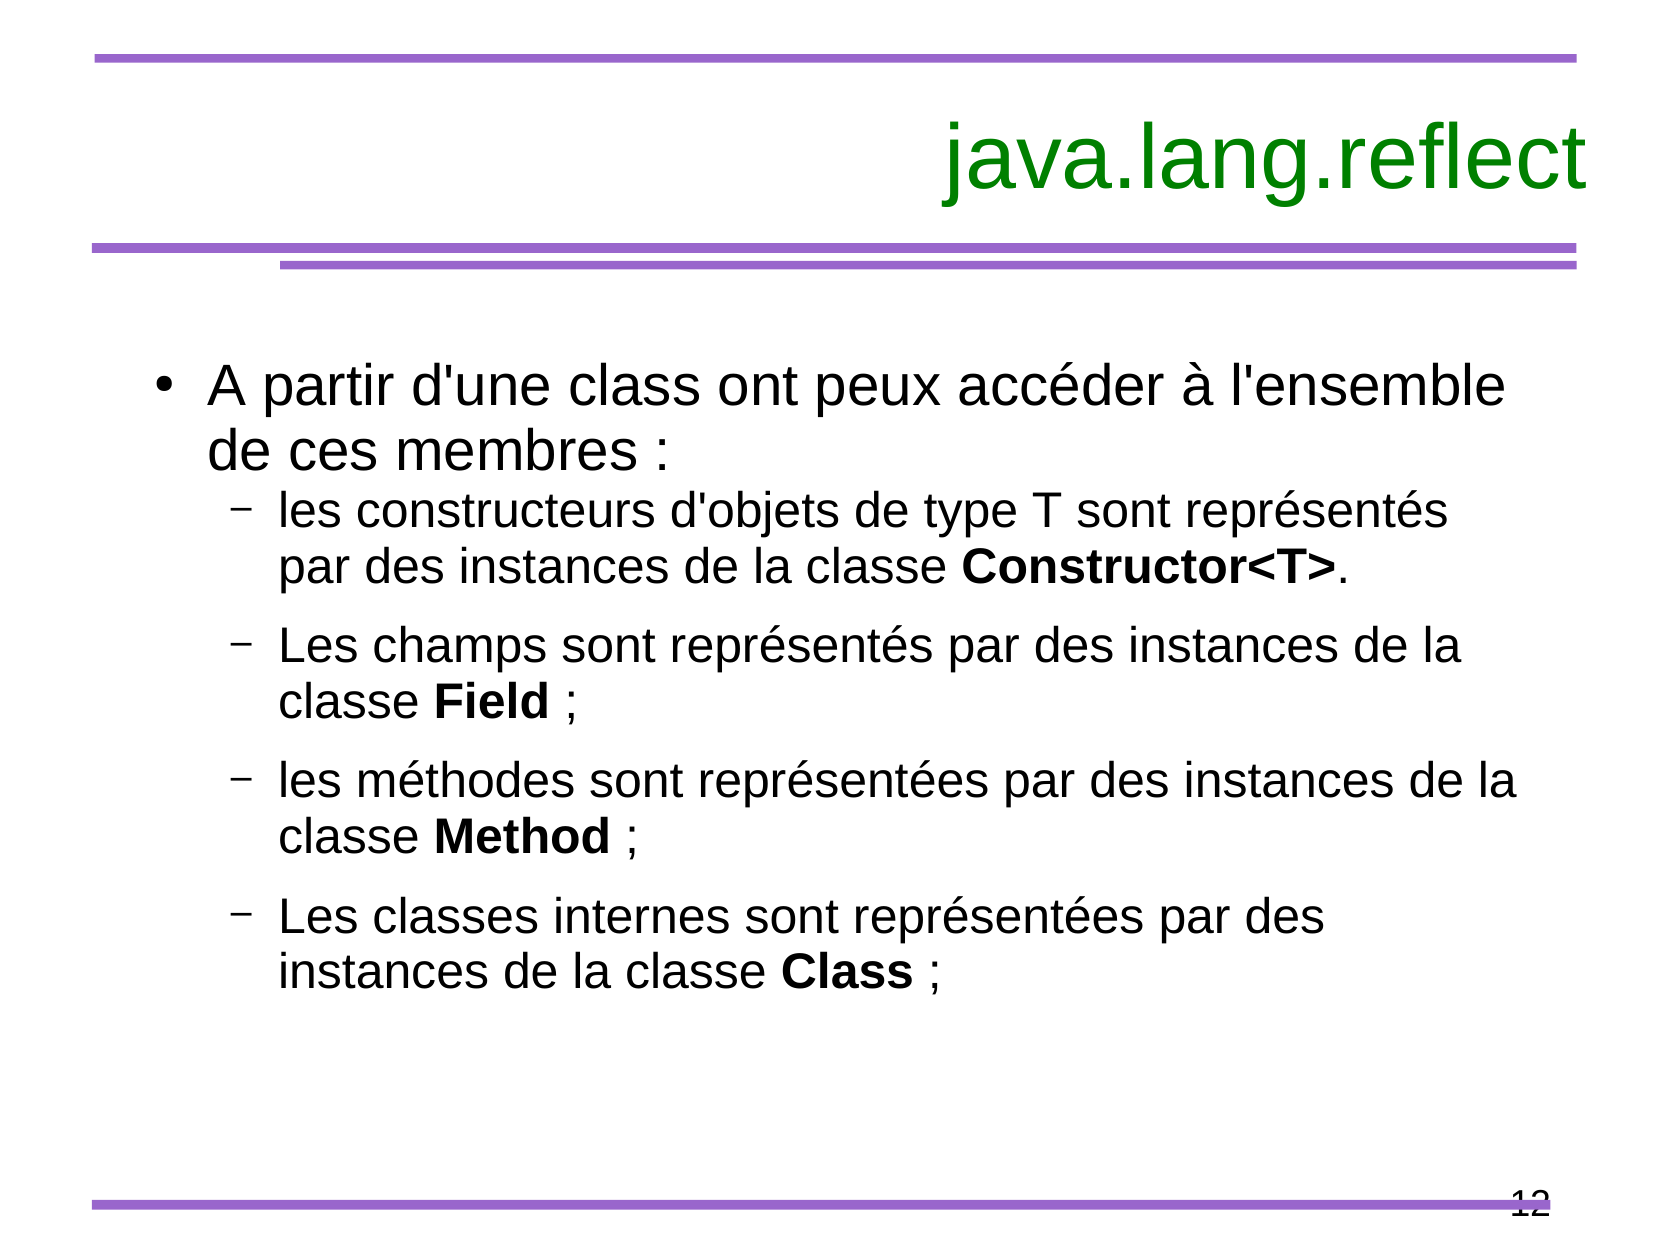

# java.lang.reflect
A partir d'une class ont peux accéder à l'ensemble de ces membres :
les constructeurs d'objets de type T sont représentés par des instances de la classe Constructor<T>.
Les champs sont représentés par des instances de la classe Field ;
les méthodes sont représentées par des instances de la classe Method ;
Les classes internes sont représentées par des instances de la classe Class ;